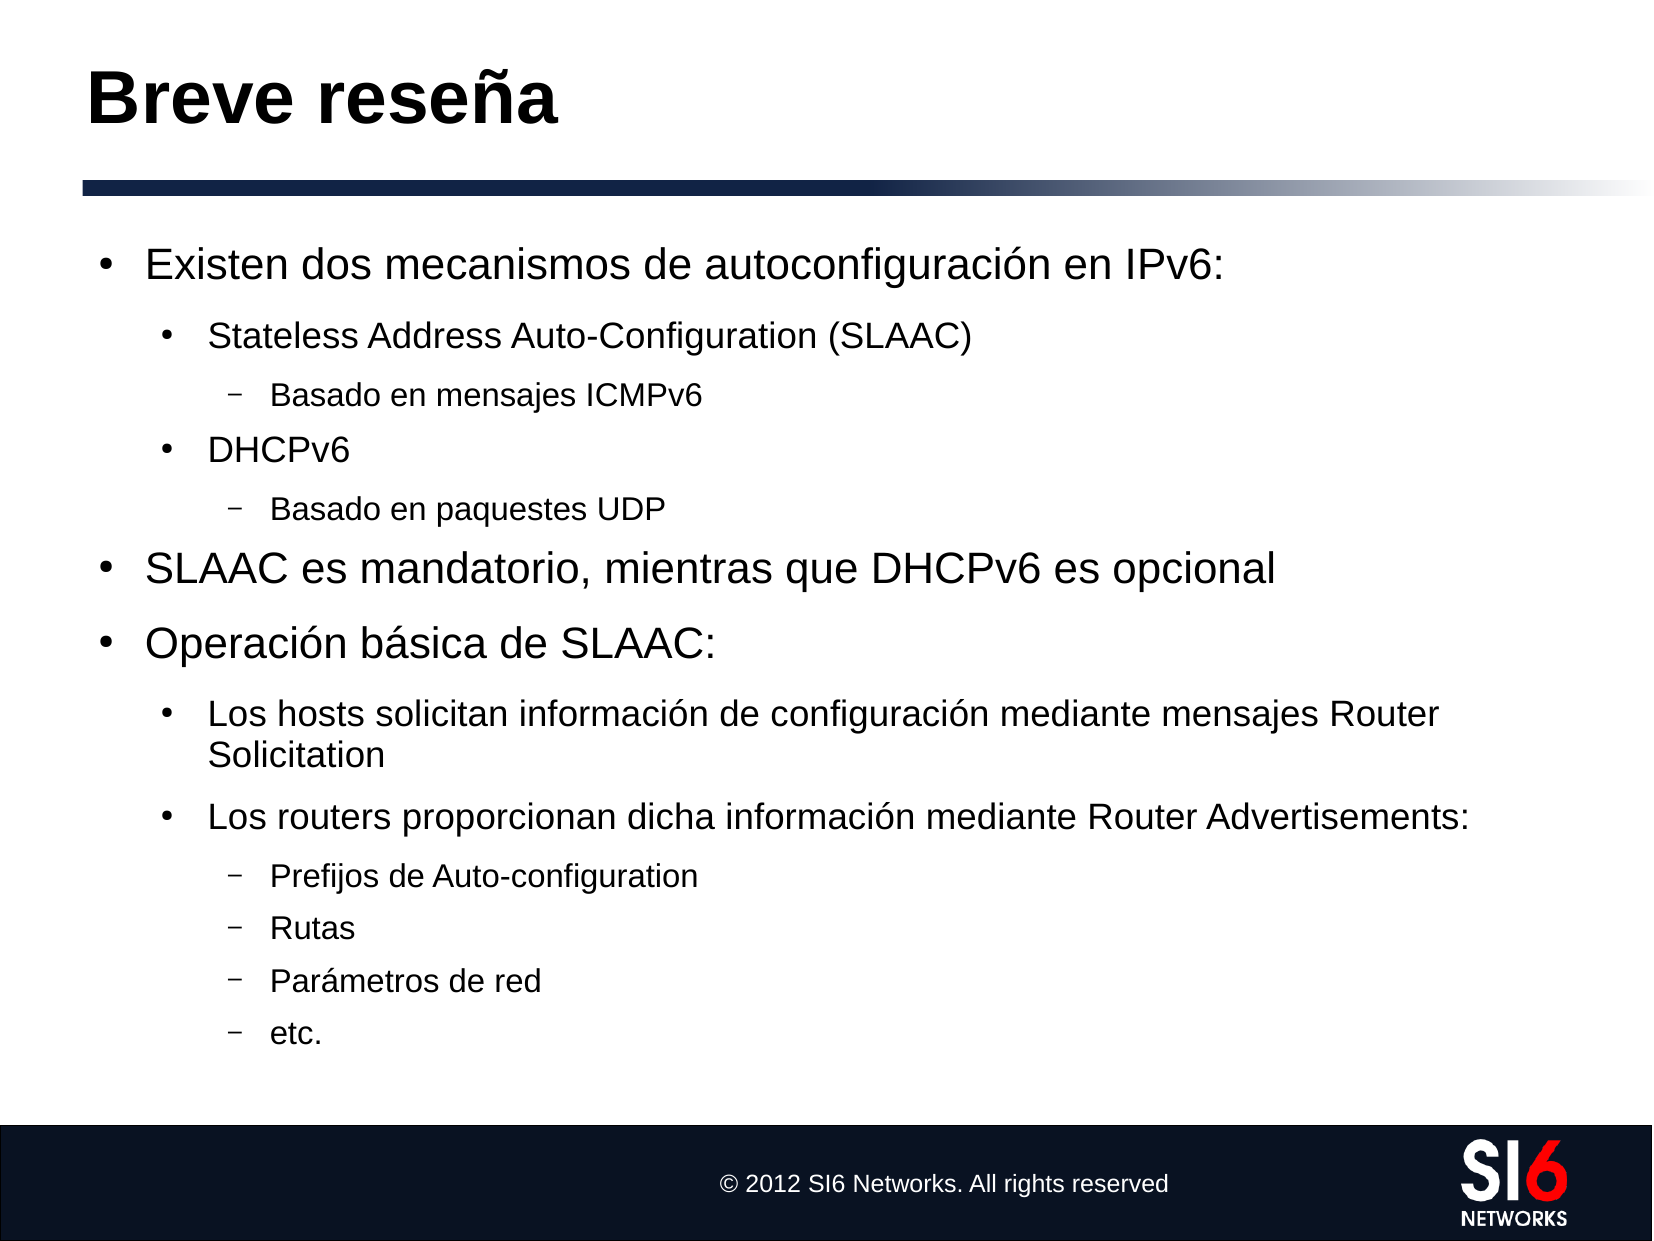

# Breve reseña
Existen dos mecanismos de autoconfiguración en IPv6:
Stateless Address Auto-Configuration (SLAAC)
Basado en mensajes ICMPv6
DHCPv6
Basado en paquestes UDP
SLAAC es mandatorio, mientras que DHCPv6 es opcional
Operación básica de SLAAC:
Los hosts solicitan información de configuración mediante mensajes Router Solicitation
Los routers proporcionan dicha información mediante Router Advertisements:
Prefijos de Auto-configuration
Rutas
Parámetros de red
etc.